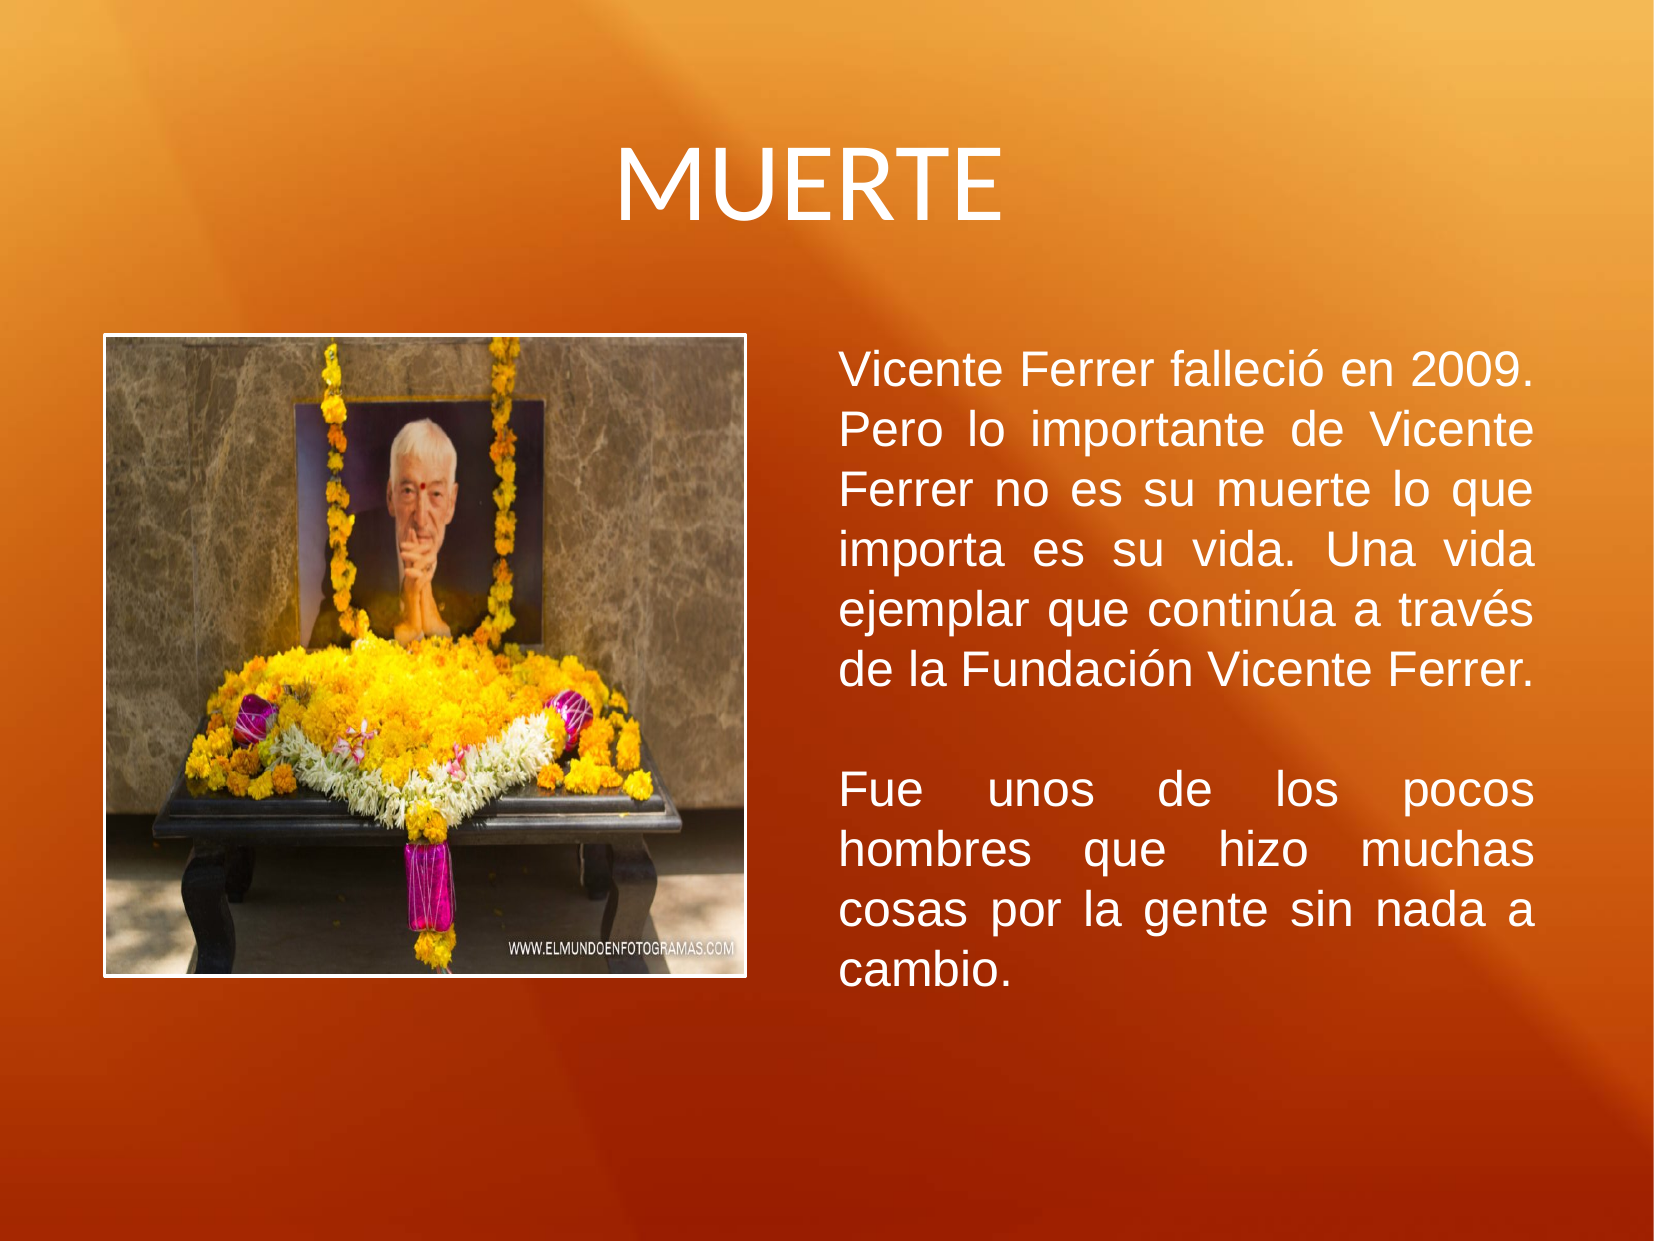

MUERTE
# Vicente Ferrer falleció en 2009. Pero lo importante de Vicente Ferrer no es su muerte lo que importa es su vida. Una vida ejemplar que continúa a través de la Fundación Vicente Ferrer. Fue unos de los pocos hombres que hizo muchas cosas por la gente sin nada a cambio.